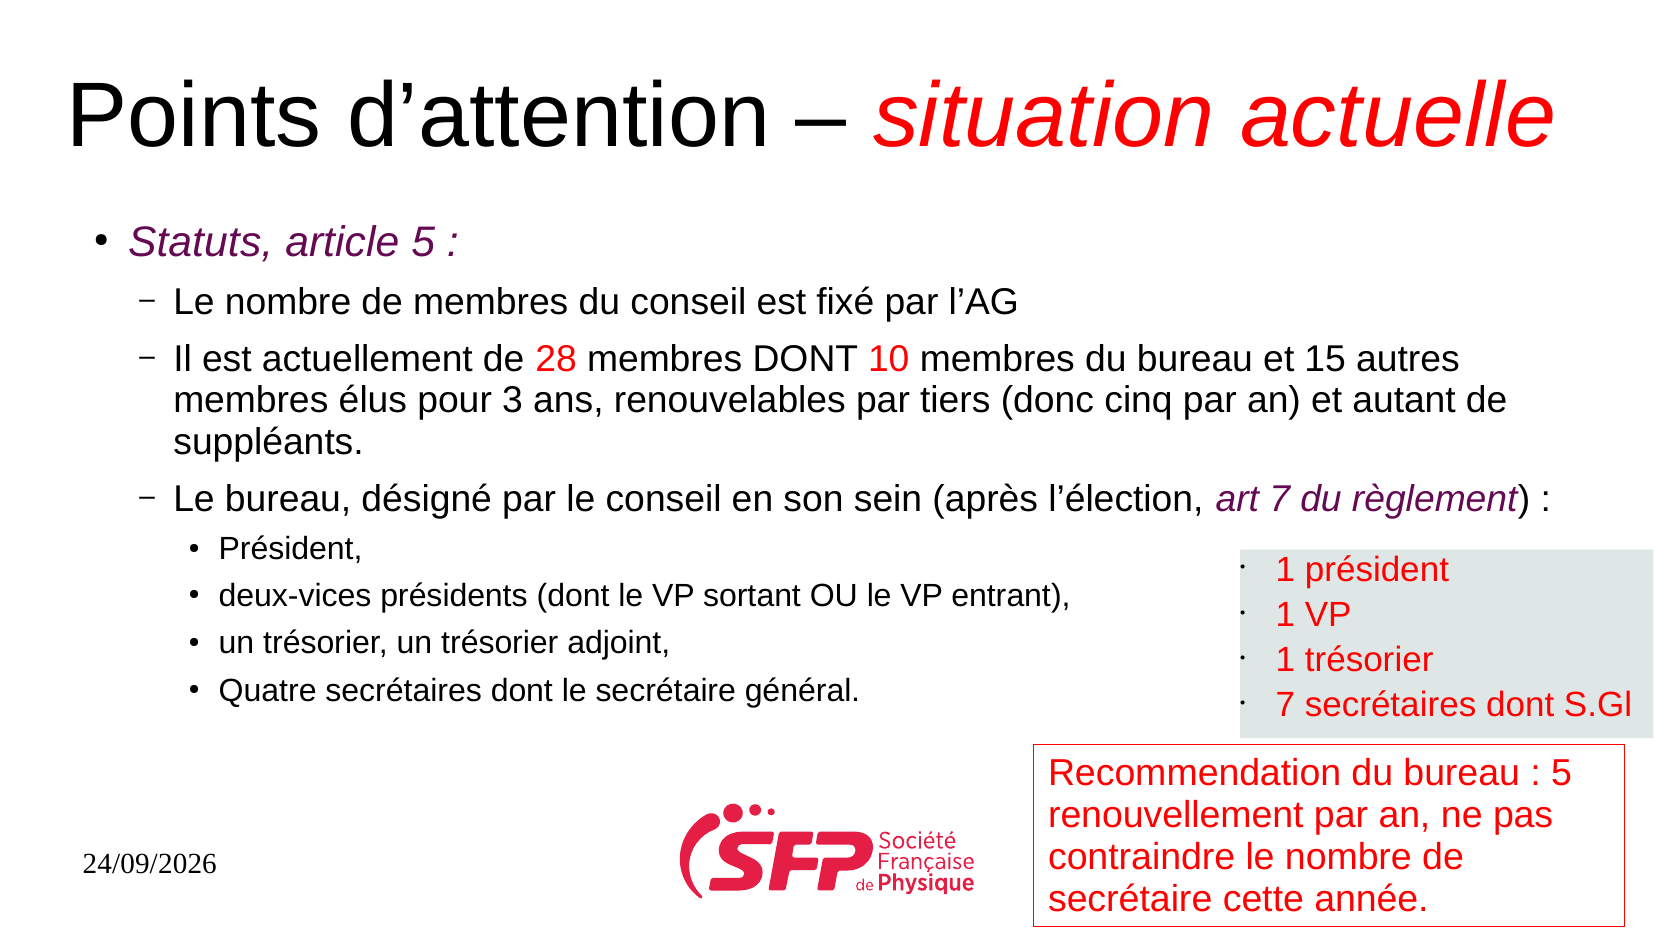

# Points d’attention – situation actuelle
Statuts, article 5 :
Le nombre de membres du conseil est fixé par l’AG
Il est actuellement de 28 membres DONT 10 membres du bureau et 15 autres membres élus pour 3 ans, renouvelables par tiers (donc cinq par an) et autant de suppléants.
Le bureau, désigné par le conseil en son sein (après l’élection, art 7 du règlement) :
Président,
deux-vices présidents (dont le VP sortant OU le VP entrant),
un trésorier, un trésorier adjoint,
Quatre secrétaires dont le secrétaire général.
1 président
1 VP
1 trésorier
7 secrétaires dont S.Gl
Recommendation du bureau : 5 renouvellement par an, ne pas contraindre le nombre de secrétaire cette année.